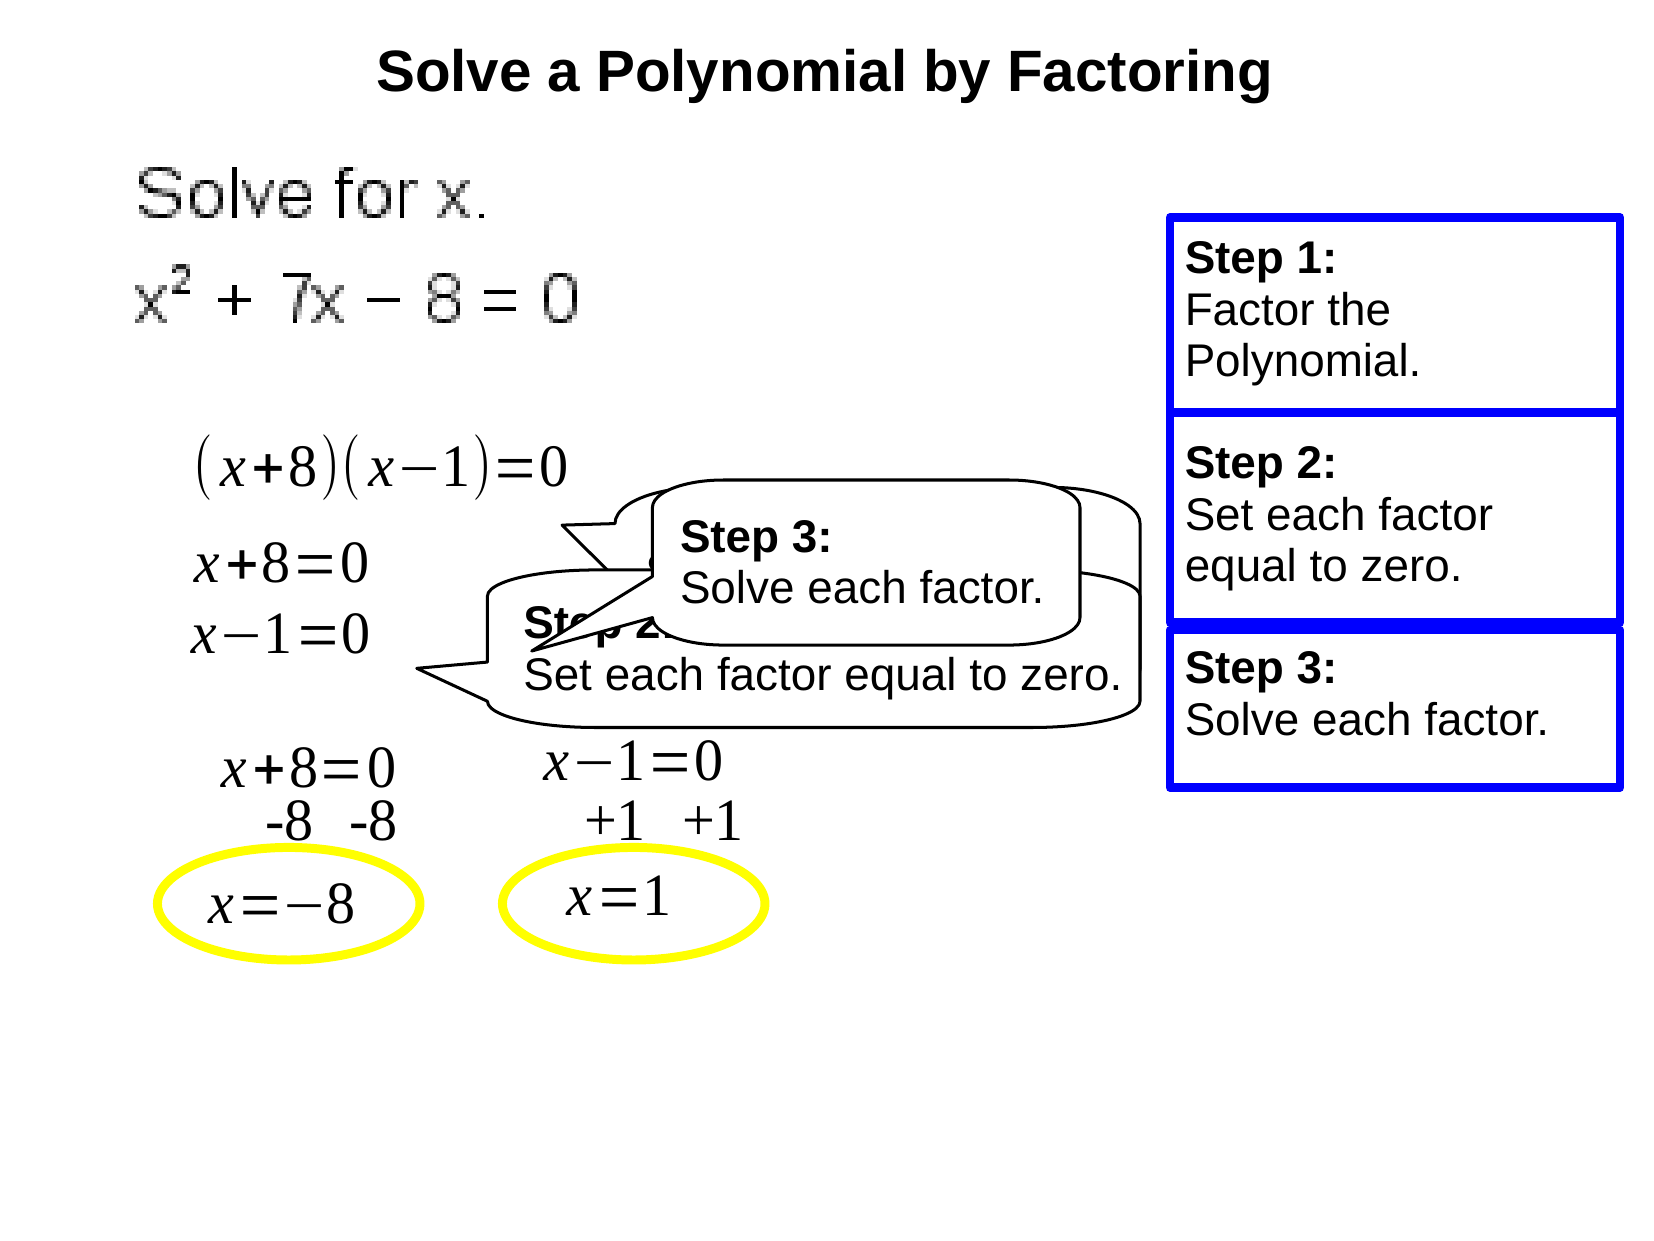

Solve a Polynomial by Factoring
Step 1:
Factor the Polynomial.
Step 2:
Set each factor equal to zero.
Step 3:
Solve each factor.
Step 3:
Solve each factor.
Step 1:
Factor the Polynomial.
Step 2:
Set each factor equal to zero.